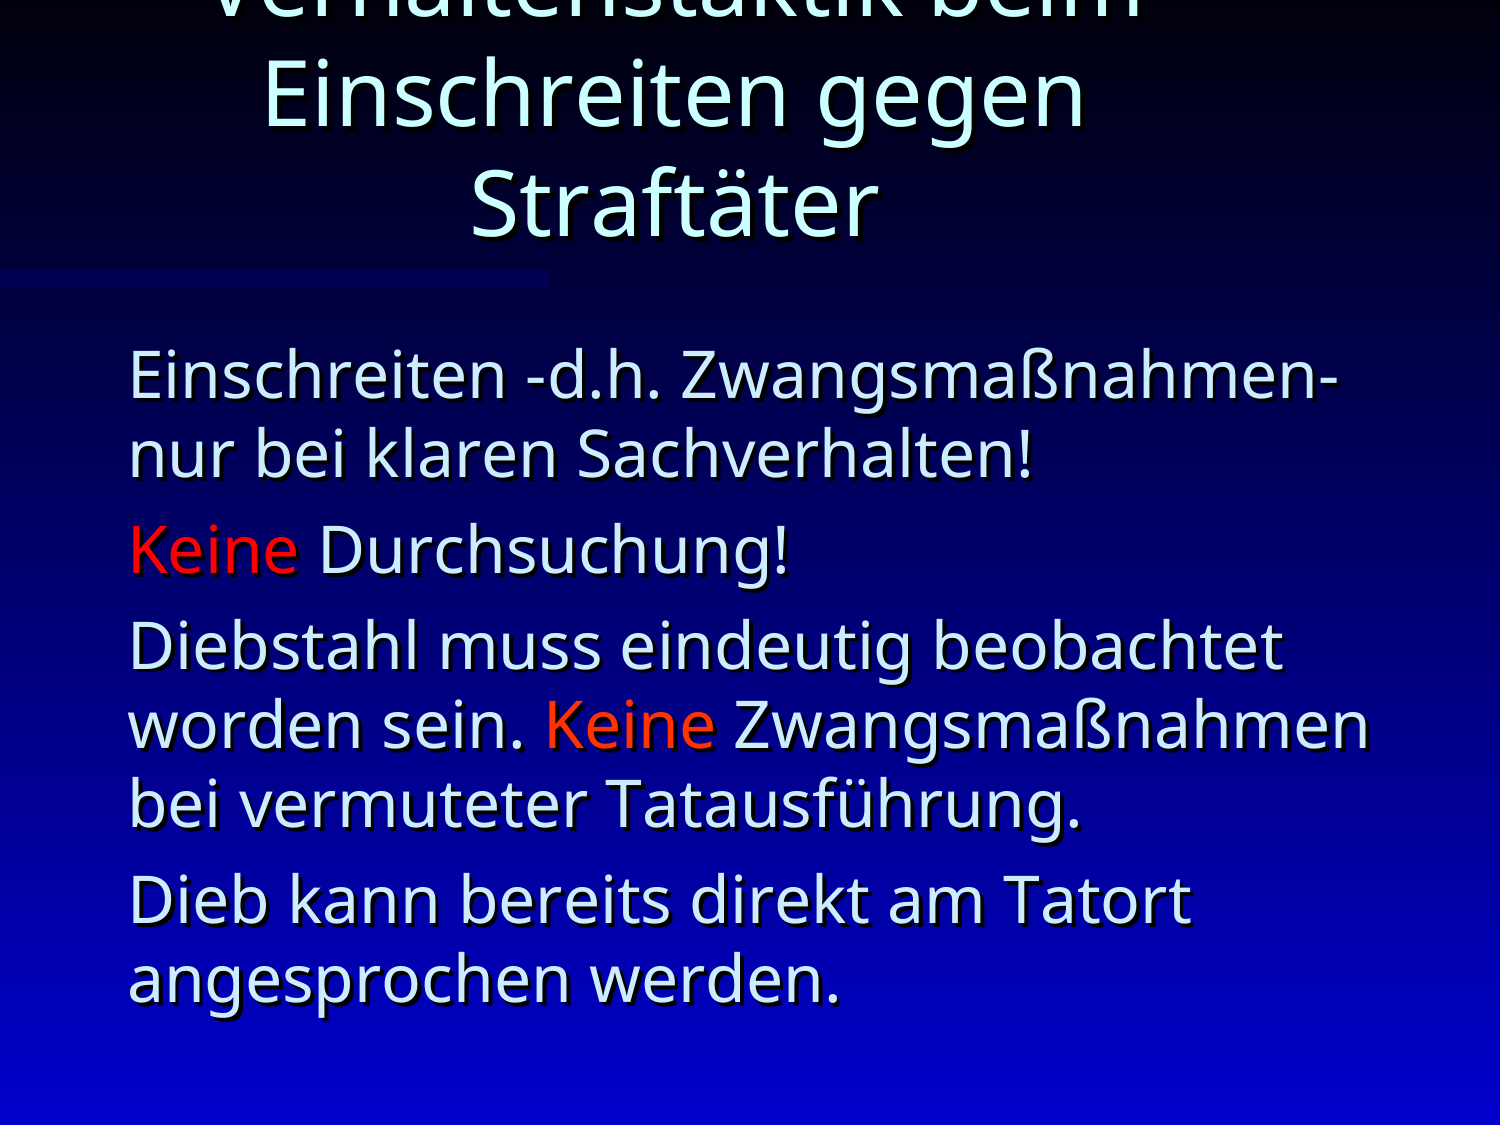

# Verhaltenstaktik beim Einschreiten gegen Straftäter
Einschreiten -d.h. Zwangsmaßnahmen- nur bei klaren Sachverhalten!
Keine Durchsuchung!
Diebstahl muss eindeutig beobachtet worden sein. Keine Zwangsmaßnahmen bei vermuteter Tatausführung.
Dieb kann bereits direkt am Tatort angesprochen werden.